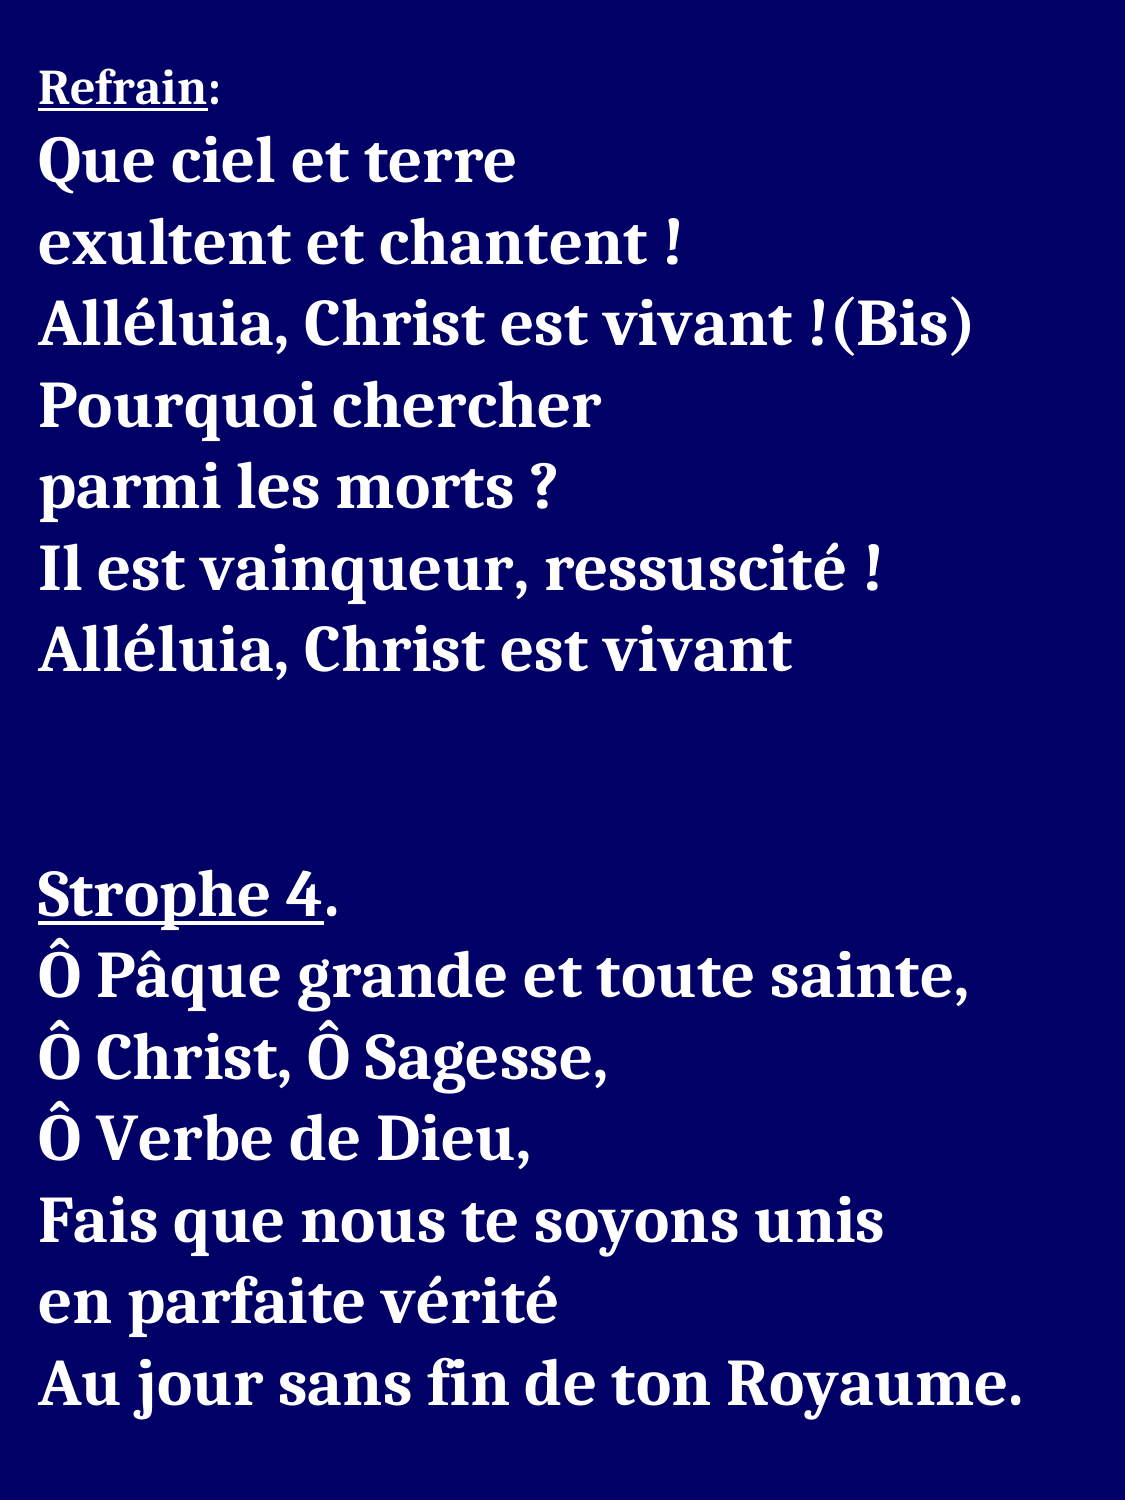

Refrain:
Que ciel et terre
exultent et chantent !
Alléluia, Christ est vivant !(Bis)
Pourquoi chercher
parmi les morts ?
Il est vainqueur, ressuscité !
Alléluia, Christ est vivant
Strophe 4.
Ô Pâque grande et toute sainte,
Ô Christ, Ô Sagesse,
Ô Verbe de Dieu,
Fais que nous te soyons unis
en parfaite vérité
Au jour sans fin de ton Royaume.
Strophe 5.
Une Pâque sacrée nous est apparue,
Pâque nouvelle et sainte, Pâque mystique,
Pâque très pure, Pâque du Christ, notre Sauveur,
Pâque qui ouvre le Paradis.